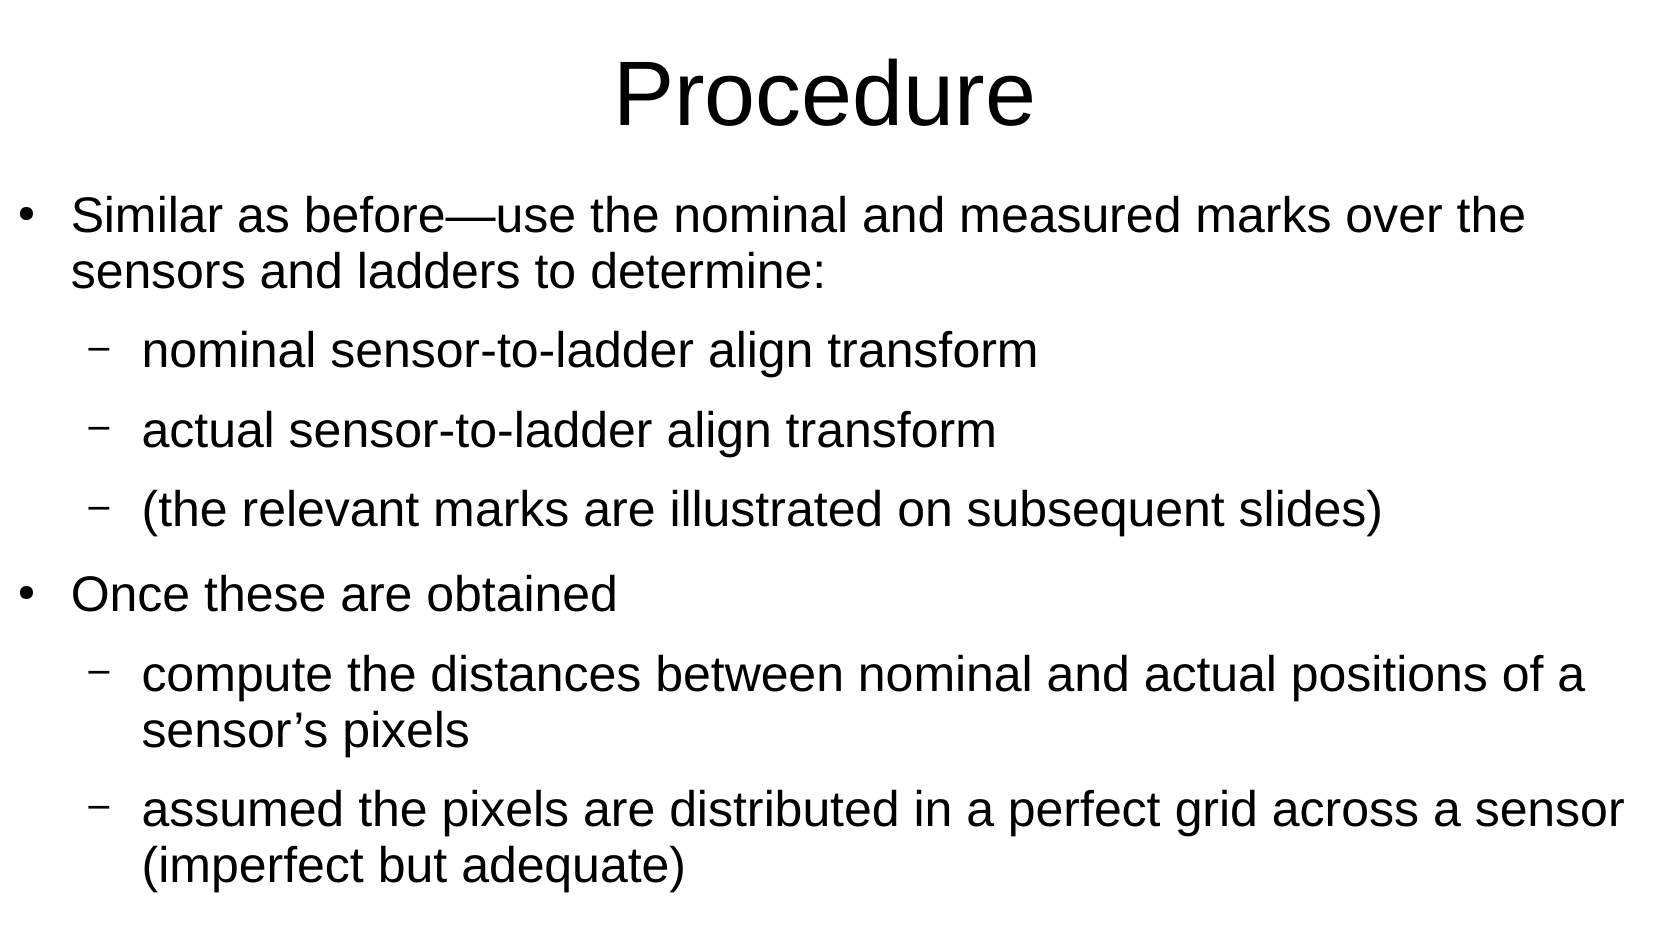

# Procedure
Similar as before—use the nominal and measured marks over the sensors and ladders to determine:
nominal sensor-to-ladder align transform
actual sensor-to-ladder align transform
(the relevant marks are illustrated on subsequent slides)
Once these are obtained
compute the distances between nominal and actual positions of a sensor’s pixels
assumed the pixels are distributed in a perfect grid across a sensor (imperfect but adequate)